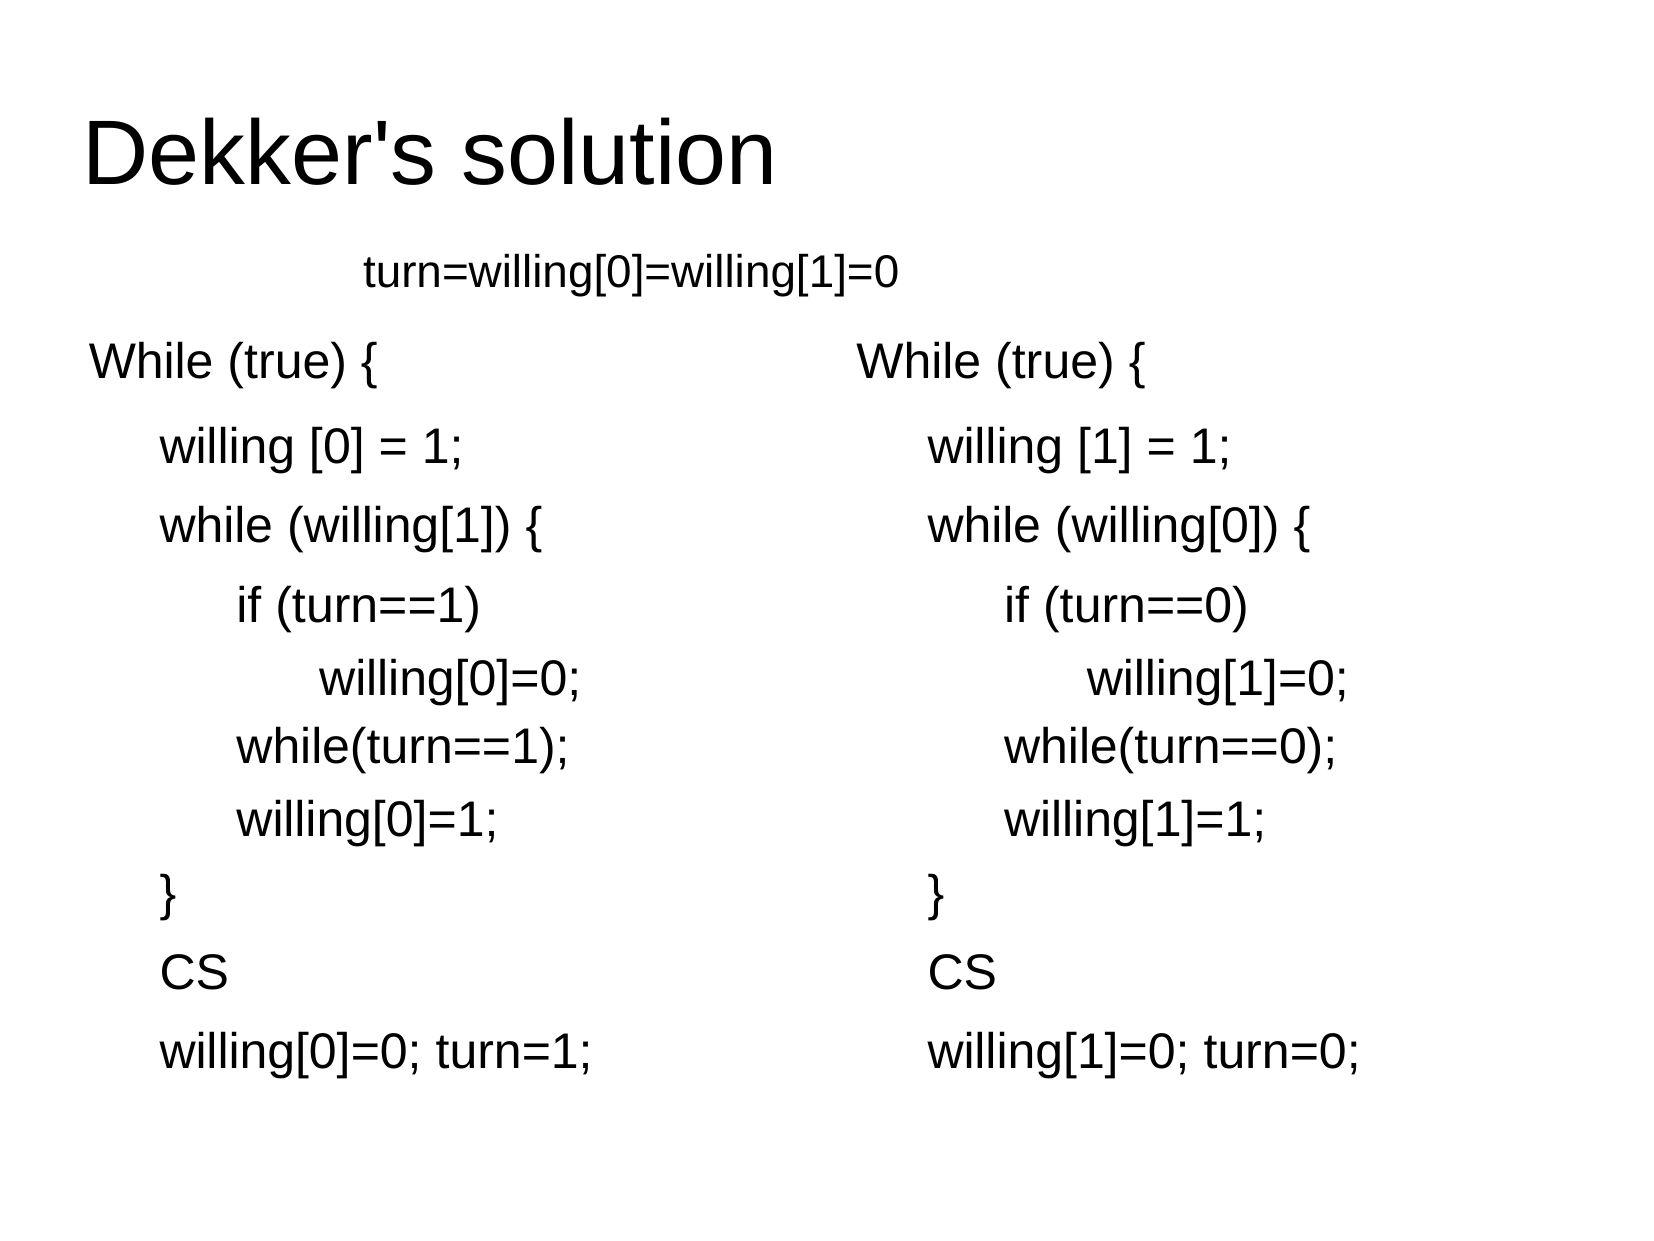

# Dekker's solution turn=willing[0]=willing[1]=0
While (true) {
willing [0] = 1;
while (willing[1]) {
if (turn==1)
willing[0]=0;
while(turn==1);
willing[0]=1;
}
CS
willing[0]=0; turn=1;
}
While (true) {
willing [1] = 1;
while (willing[0]) {
if (turn==0)
willing[1]=0;
while(turn==0);
willing[1]=1;
}
CS
willing[1]=0; turn=0;